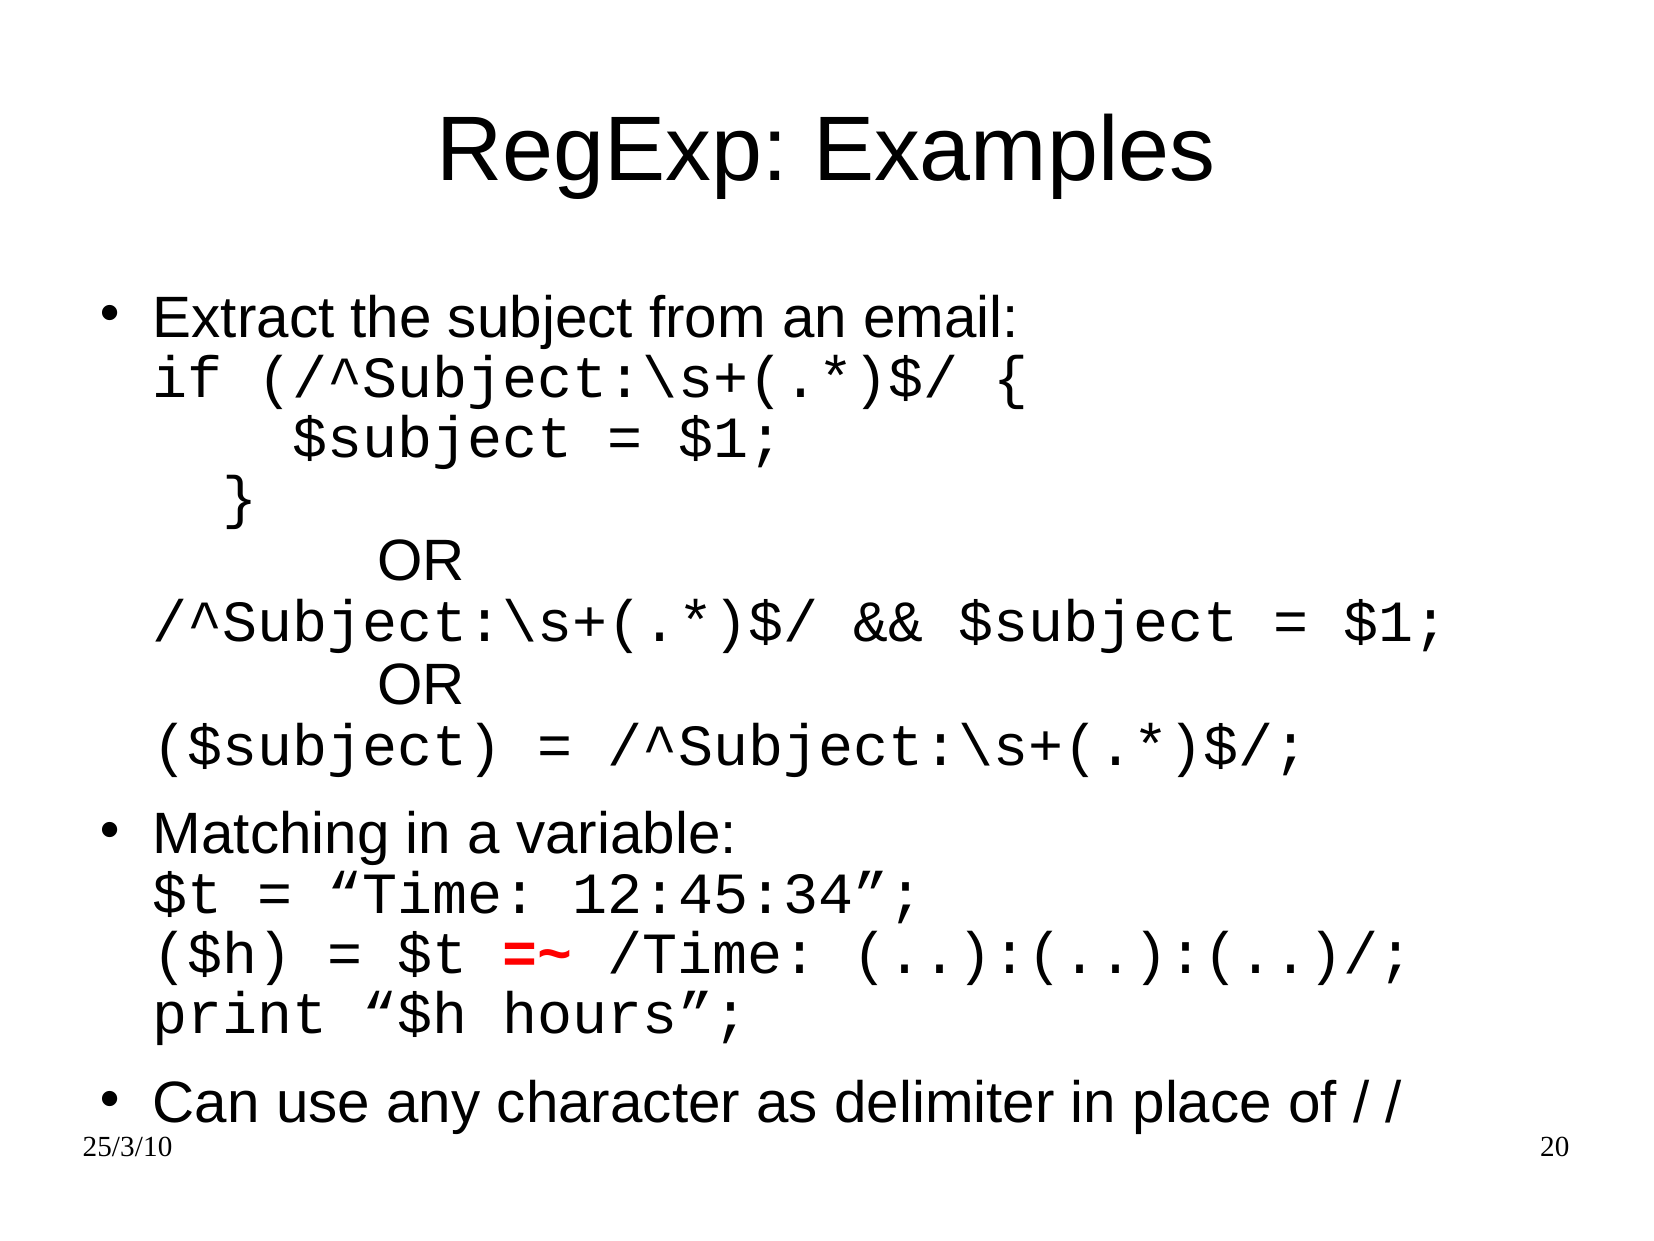

# RegExp: Examples
Extract the subject from an email:
if (/^Subject:\s+(.*)$/ {
 $subject = $1;
 }
				OR
/^Subject:\s+(.*)$/ && $subject = $1;
				OR
($subject) = /^Subject:\s+(.*)$/;
Matching in a variable:
$t = “Time: 12:45:34”;
($h) = $t =~ /Time: (..):(..):(..)/;
print “$h hours”;
Can use any character as delimiter in place of / /
20